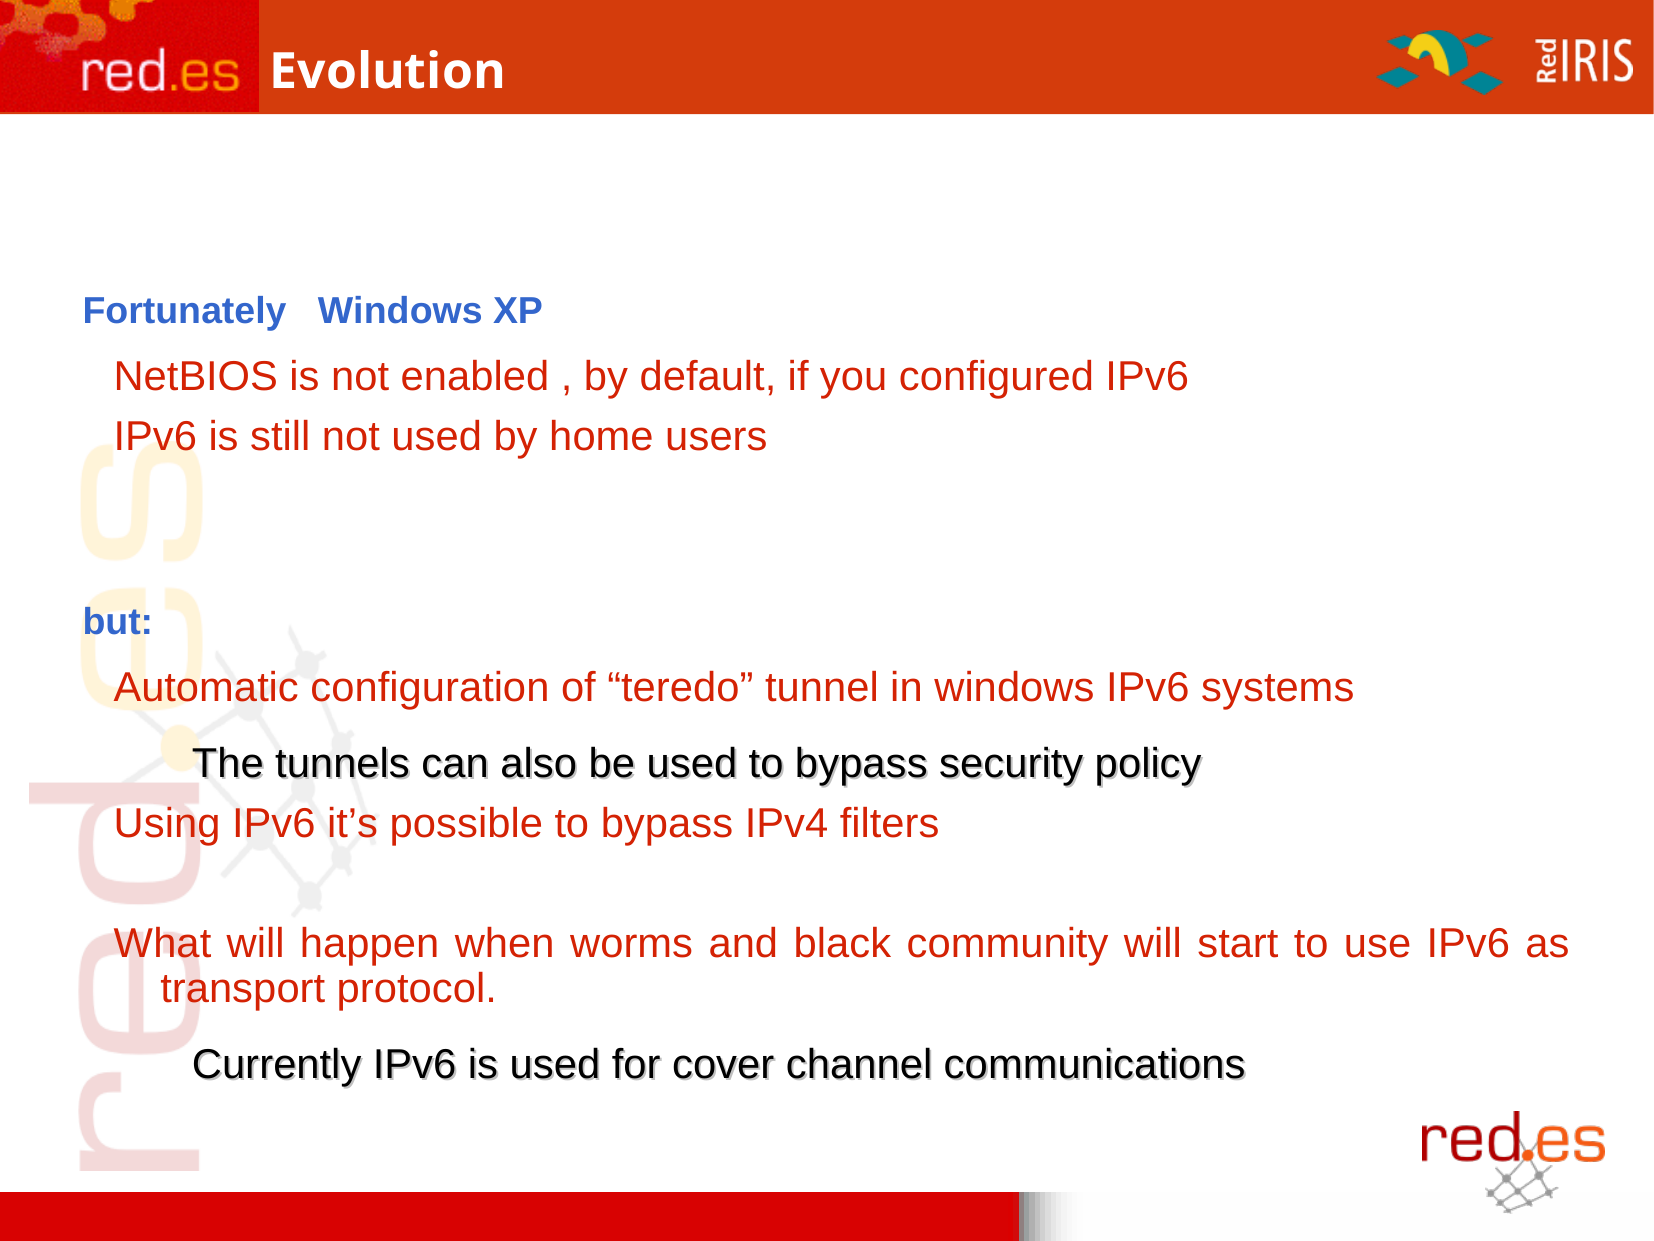

# Evolution
Fortunately Windows XP
NetBIOS is not enabled , by default, if you configured IPv6
IPv6 is still not used by home users
but:
Automatic configuration of “teredo” tunnel in windows IPv6 systems
The tunnels can also be used to bypass security policy
Using IPv6 it’s possible to bypass IPv4 filters
What will happen when worms and black community will start to use IPv6 as transport protocol.
Currently IPv6 is used for cover channel communications